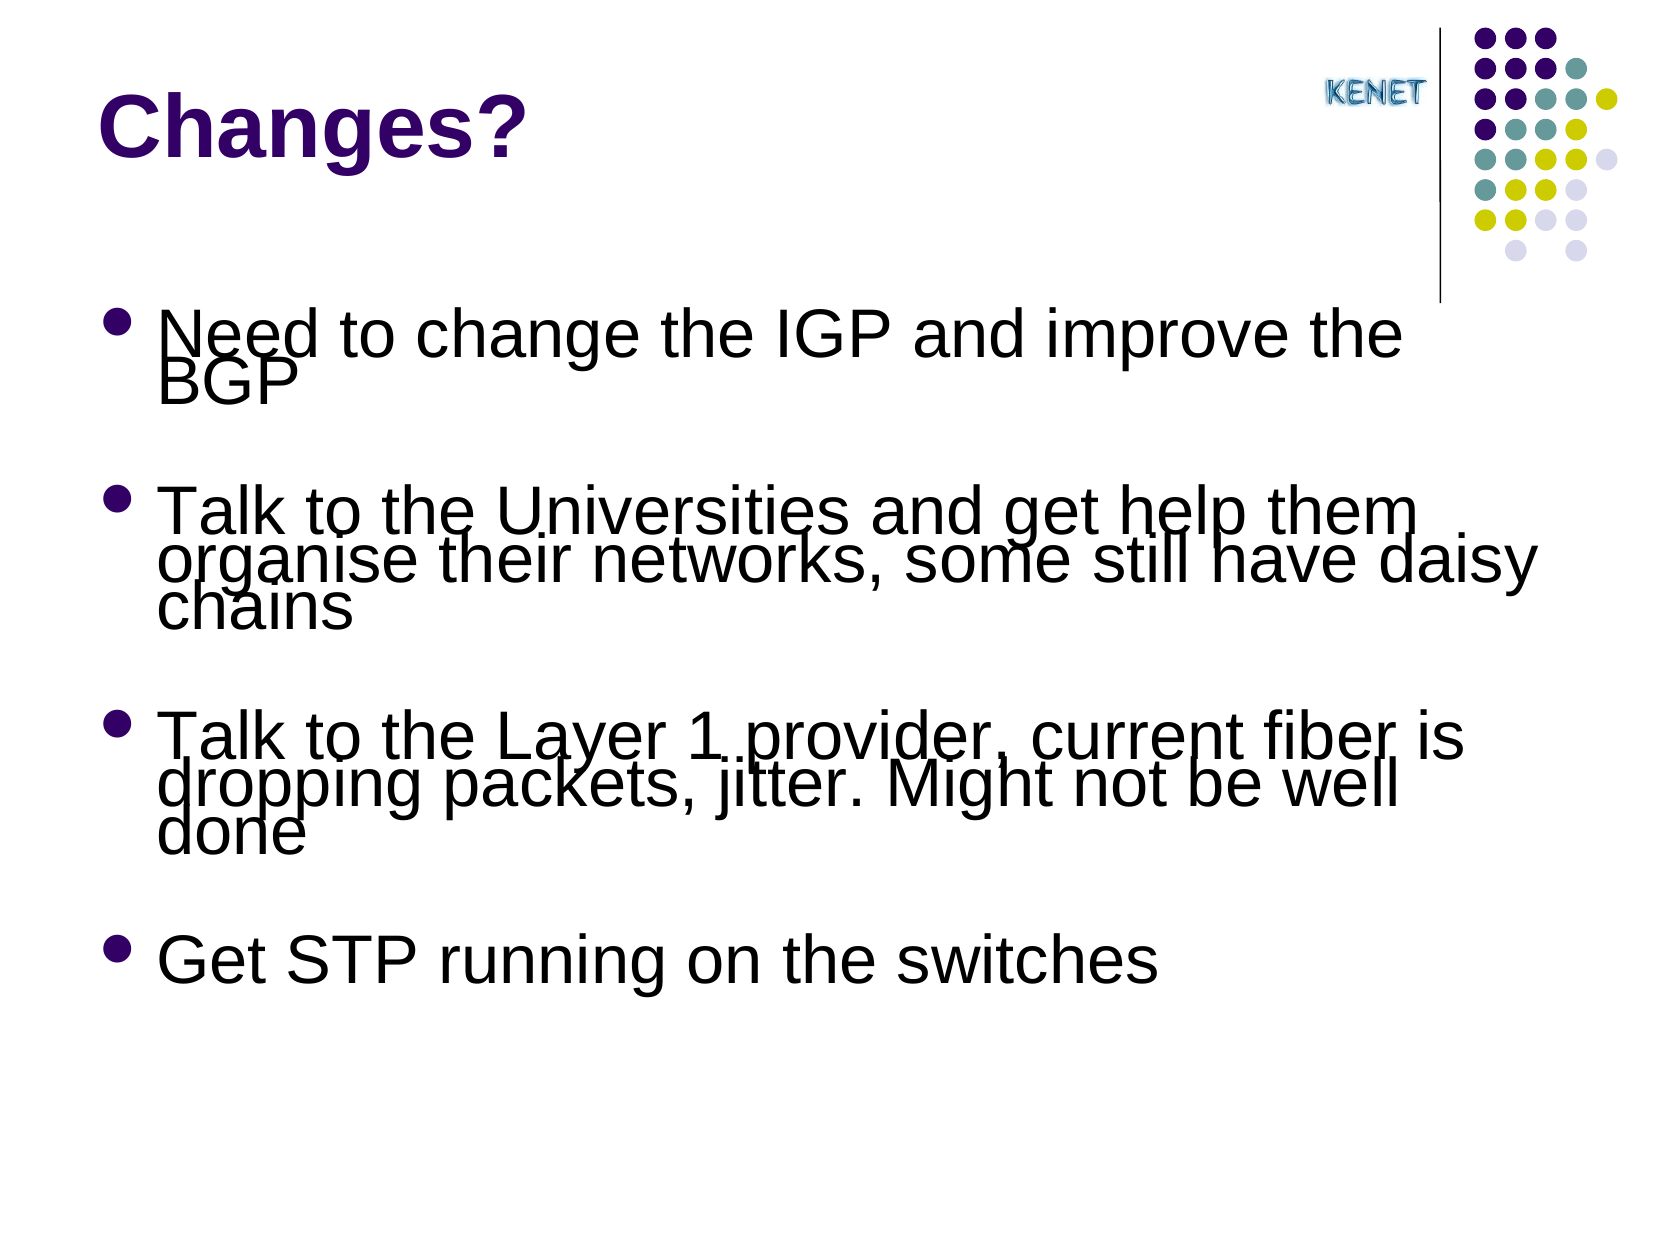

# Changes?
Need to change the IGP and improve the BGP
Talk to the Universities and get help them organise their networks, some still have daisy chains
Talk to the Layer 1 provider, current fiber is dropping packets, jitter. Might not be well done
Get STP running on the switches